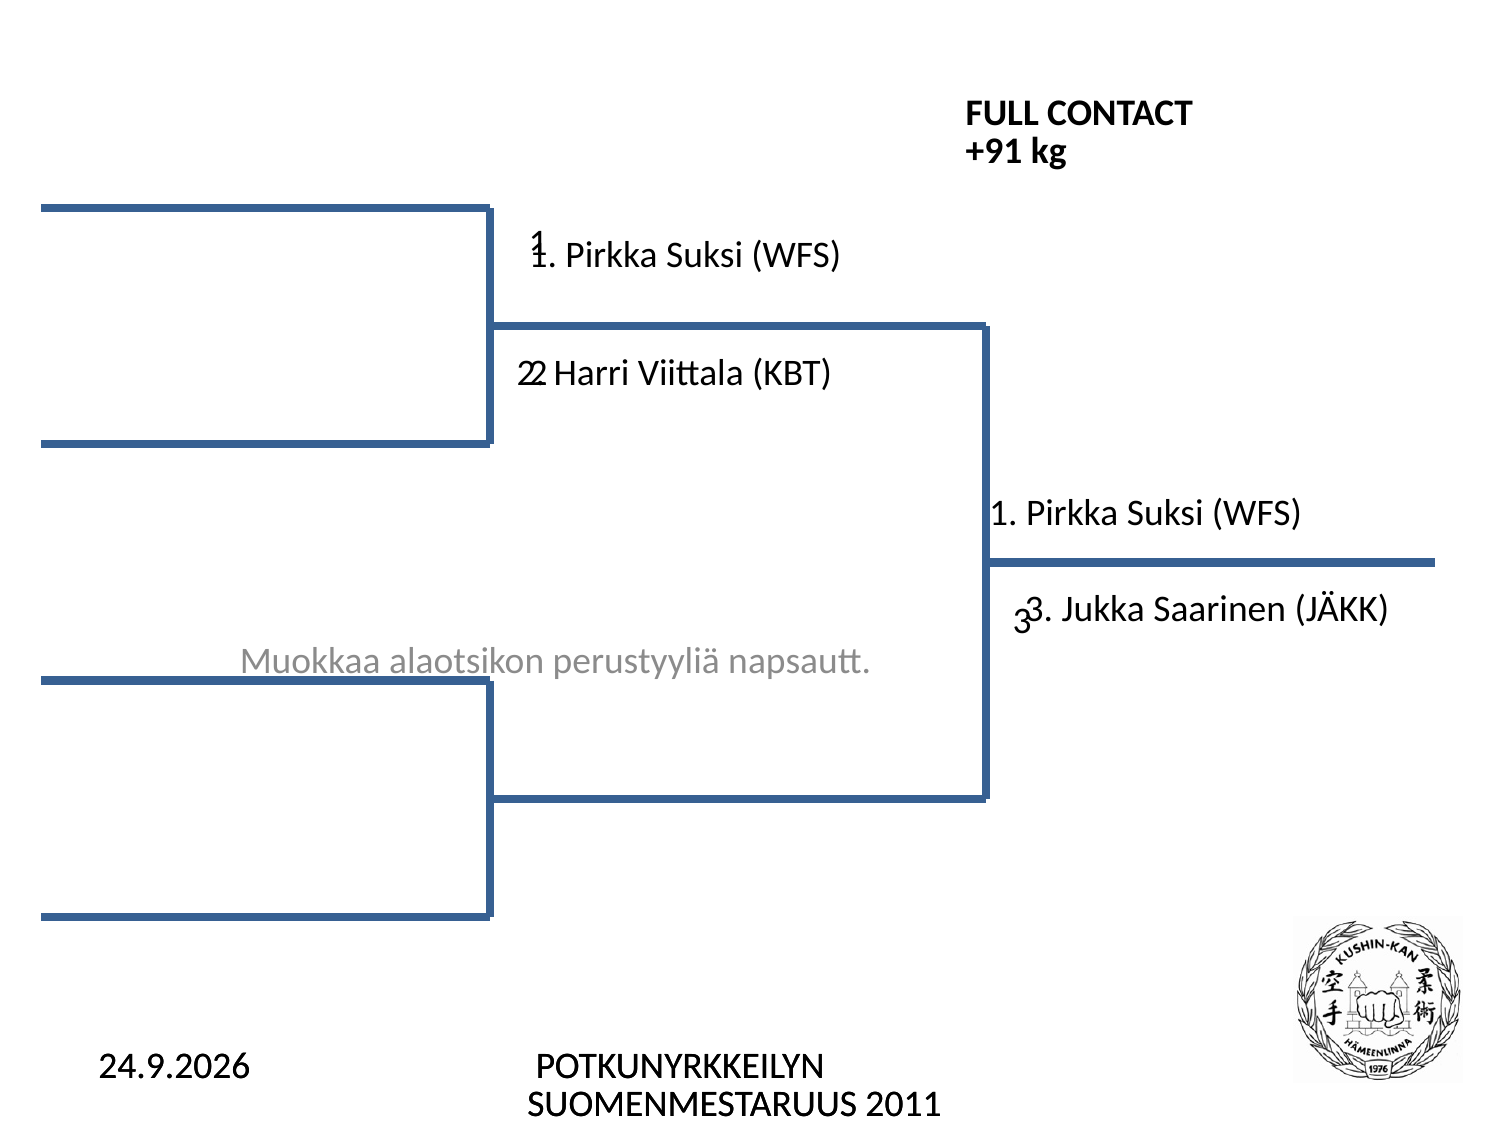

FULL CONTACT
+91 kg
1
1. Pirkka Suksi (WFS)
2. Harri Viittala (KBT)
2
1. Pirkka Suksi (WFS)
3. Jukka Saarinen (JÄKK)
3
<footer>POTKUNYRKKEILYN SUOMENMESTARUUS 2011